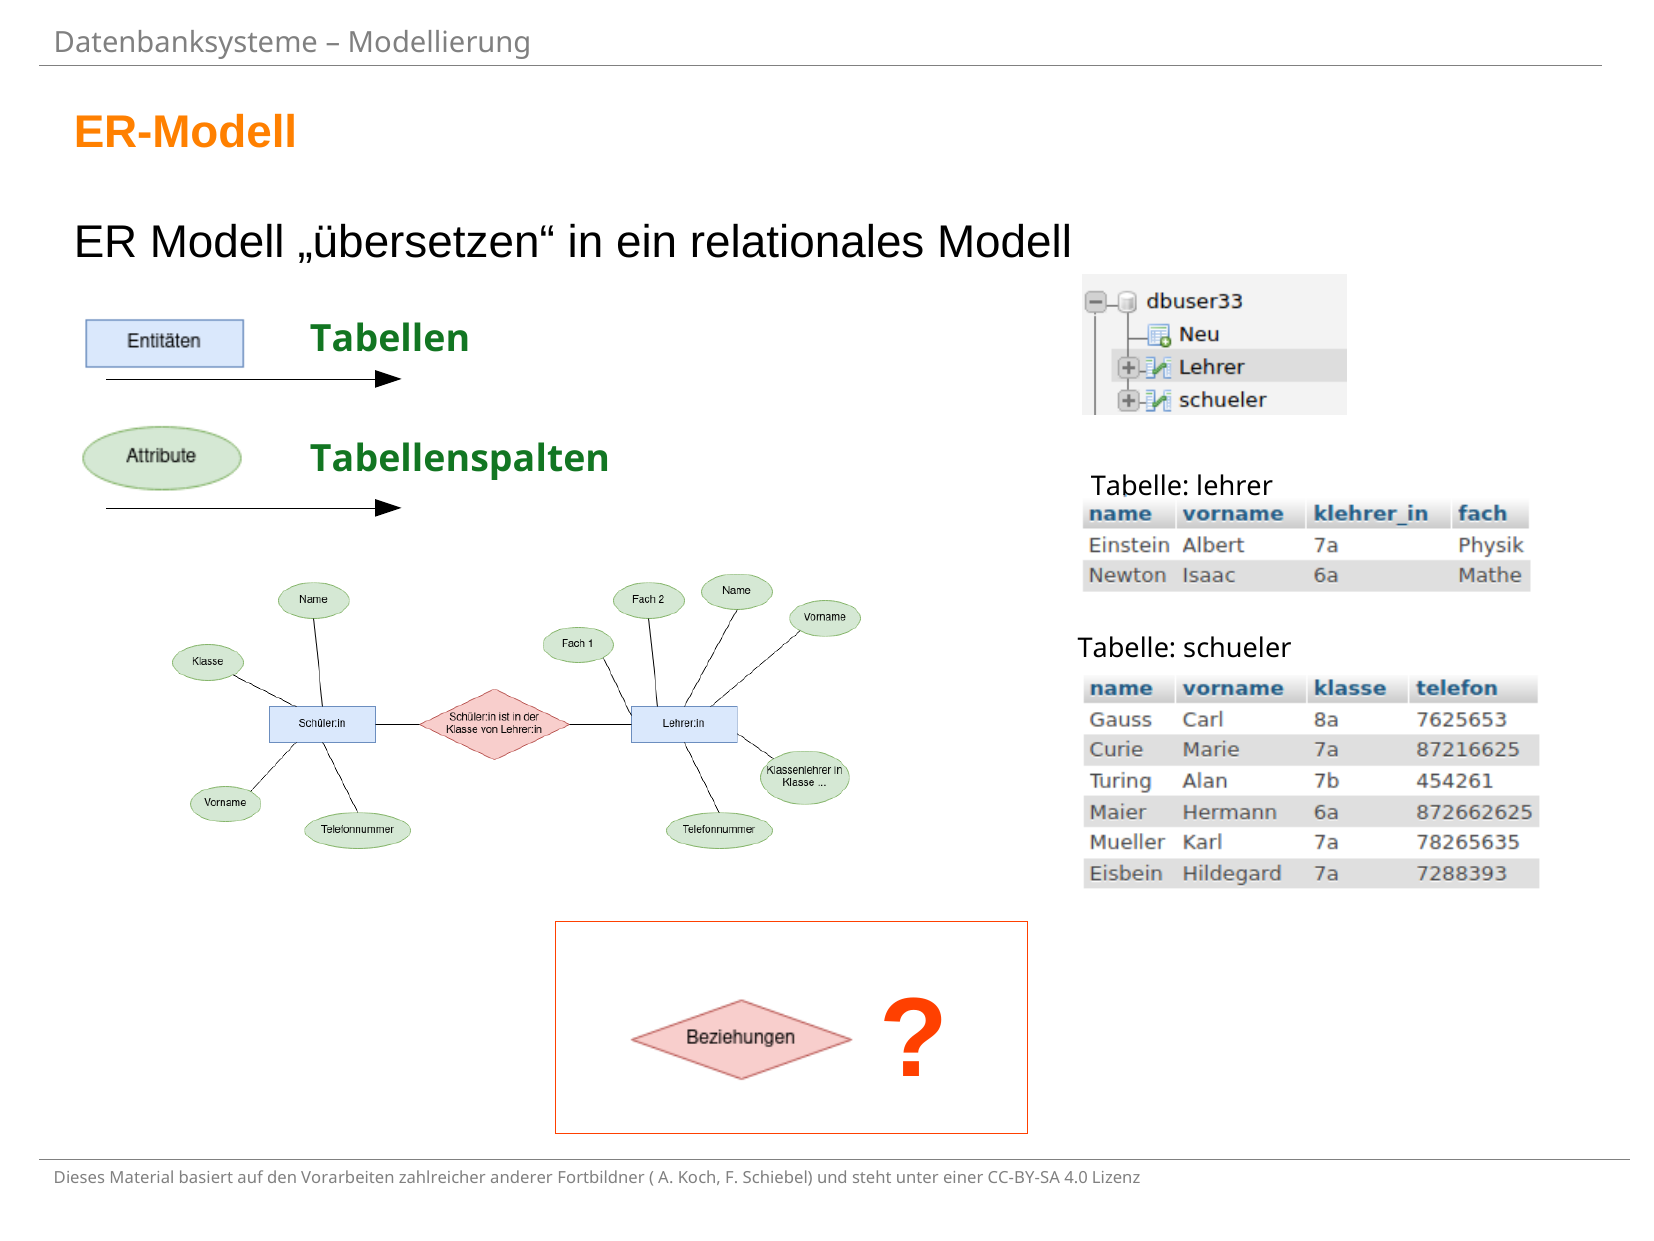

Datenbanksysteme – Modellierung
ER-Modell
ER Modell „übersetzen“ in ein relationales Modell
Tabellen
Tabellenspalten
Tabelle: lehrer
Tabelle: schueler
?